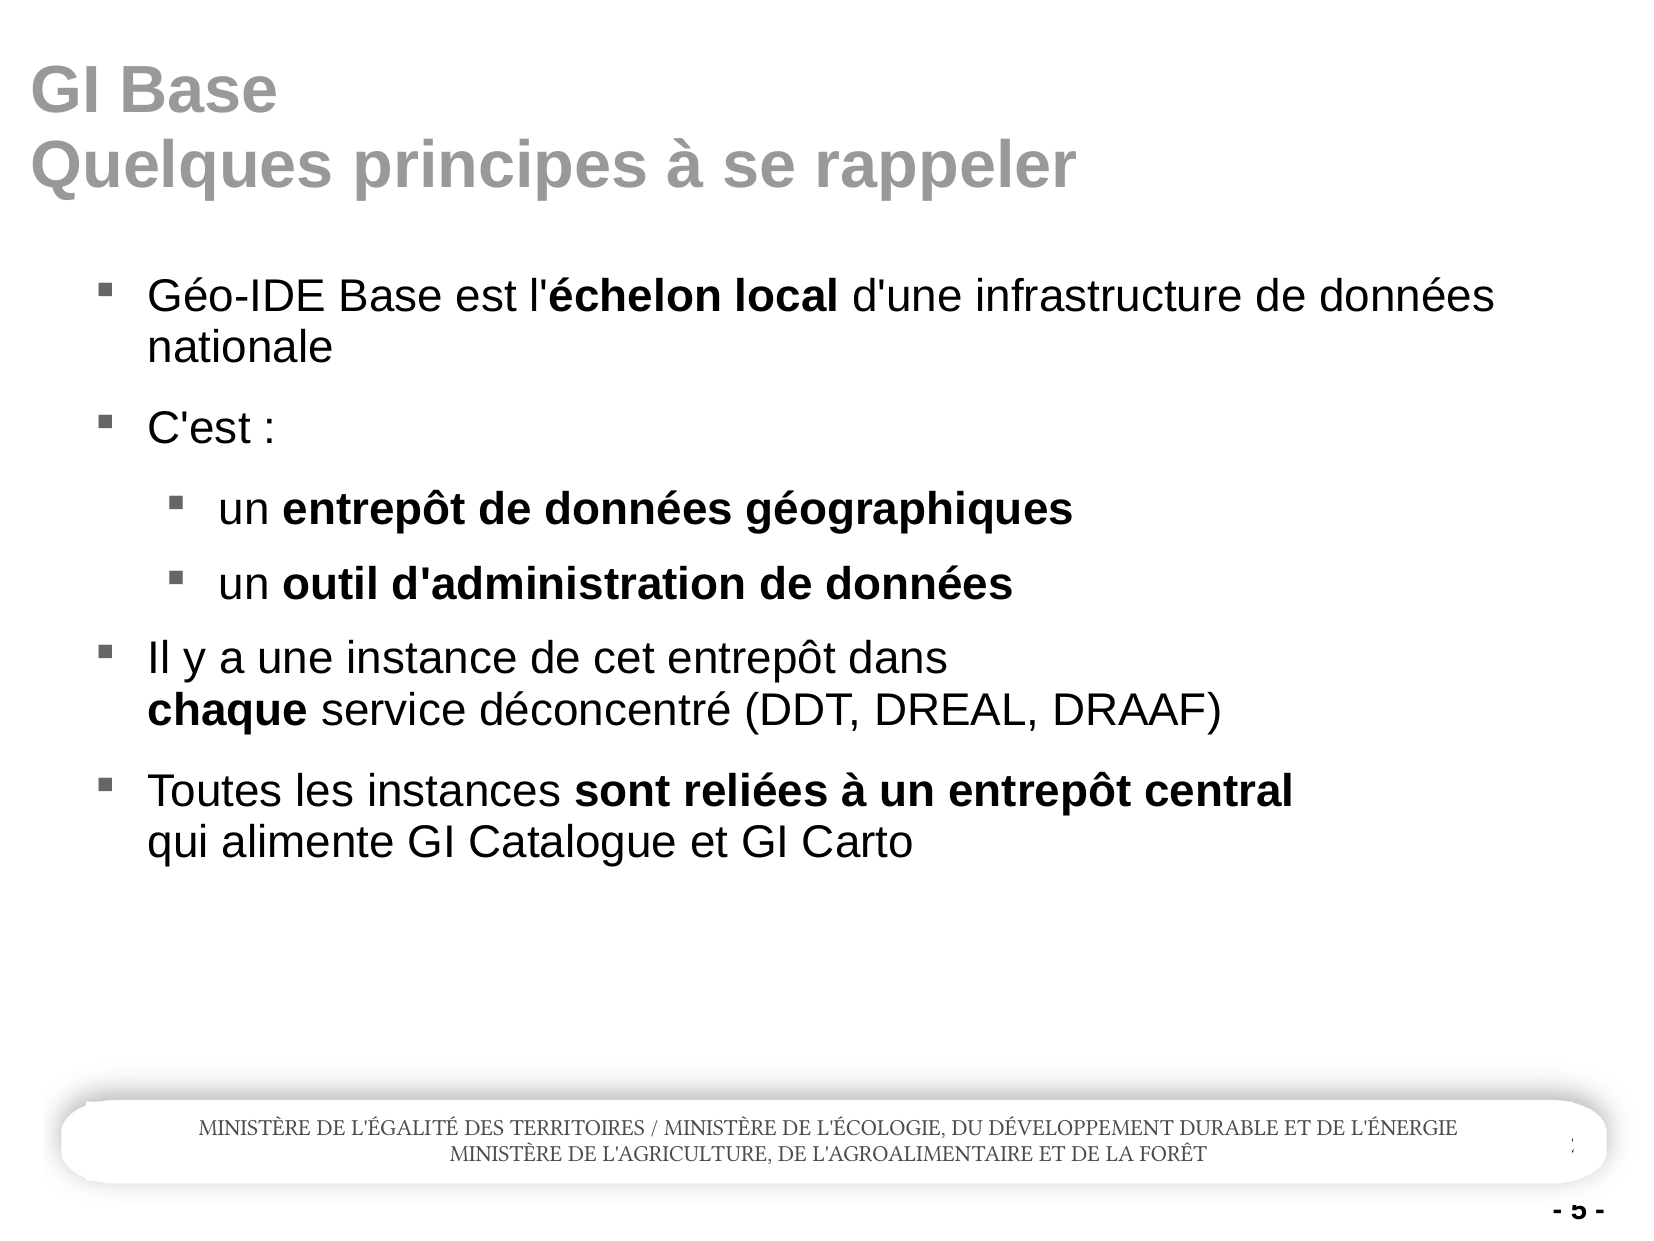

# GI Base Quelques principes à se rappeler
Géo-IDE Base est l'échelon local d'une infrastructure de données nationale
C'est :
un entrepôt de données géographiques
un outil d'administration de données
Il y a une instance de cet entrepôt dans
chaque service déconcentré (DDT, DREAL, DRAAF)
Toutes les instances sont reliées à un entrepôt central
qui alimente GI Catalogue et GI Carto